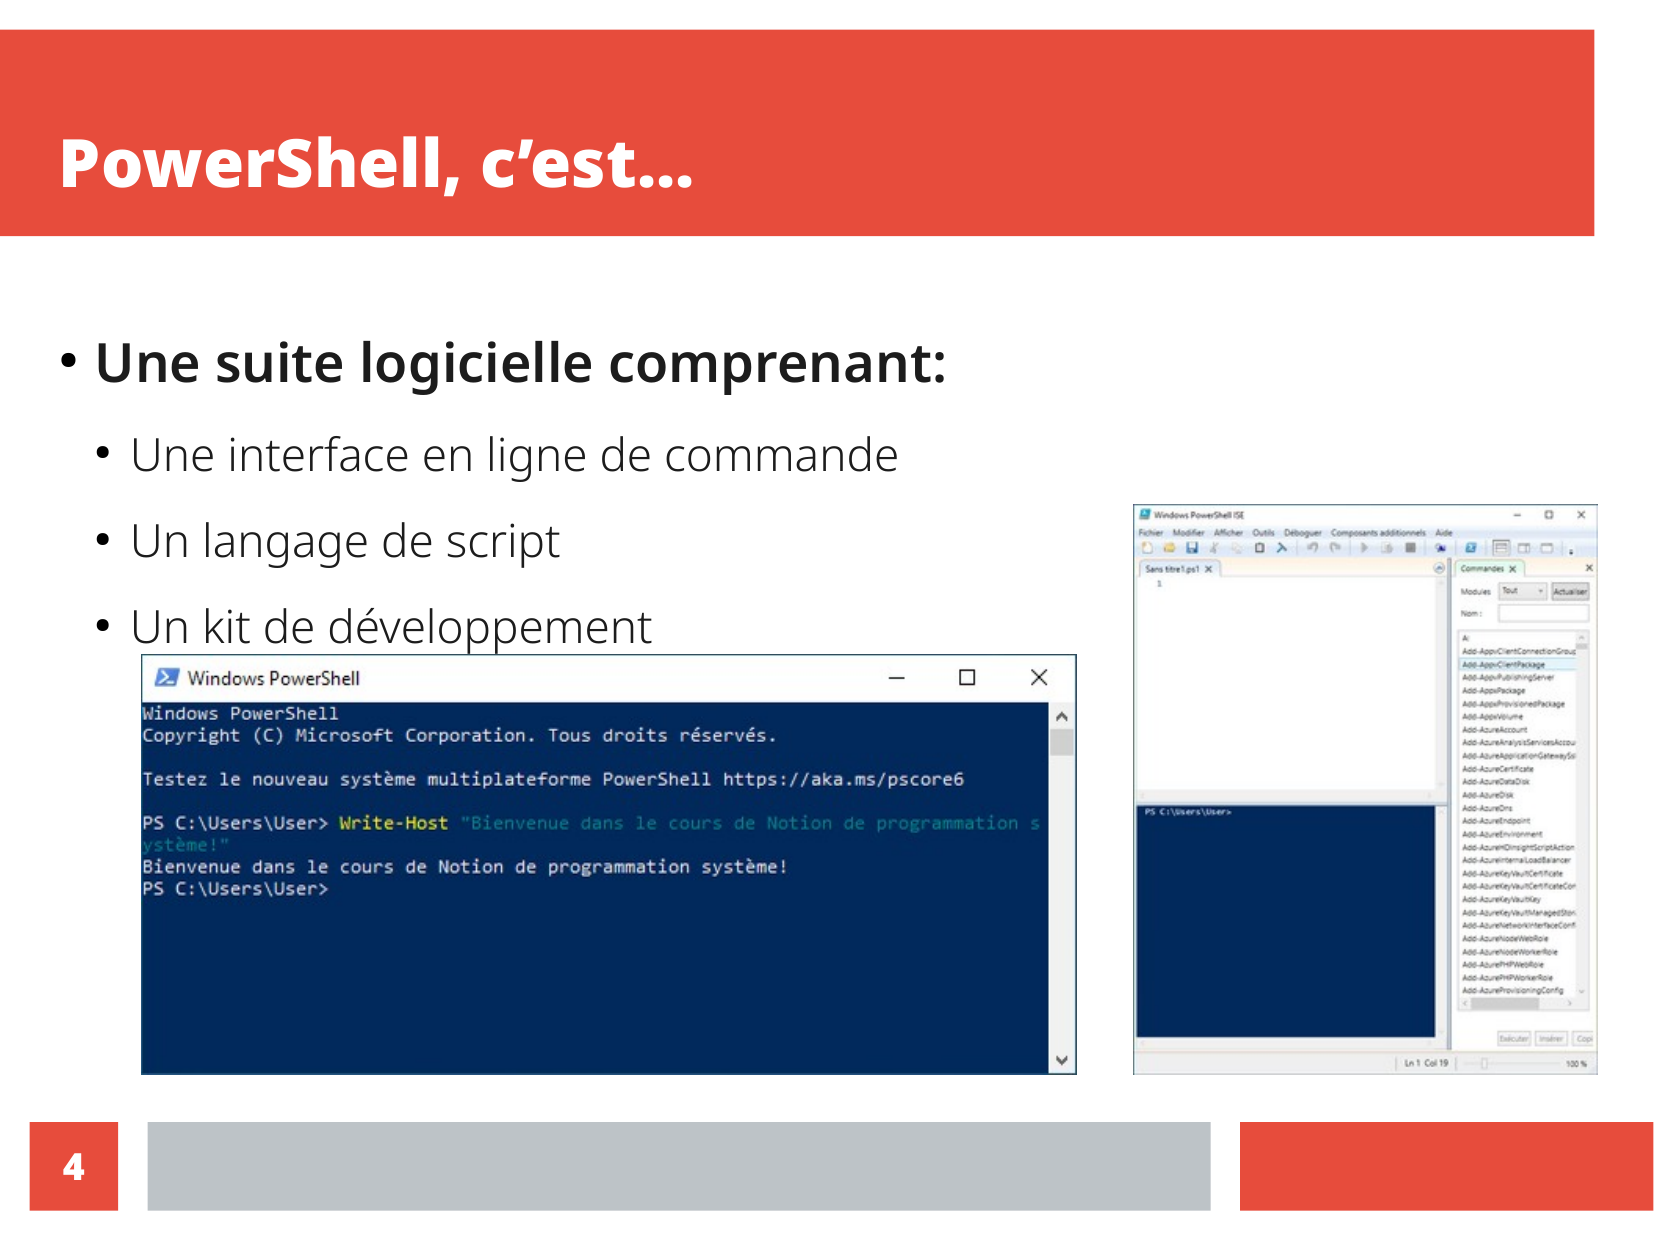

# PowerShell, c’est...
Une suite logicielle comprenant:
Une interface en ligne de commande
Un langage de script
Un kit de développement
4